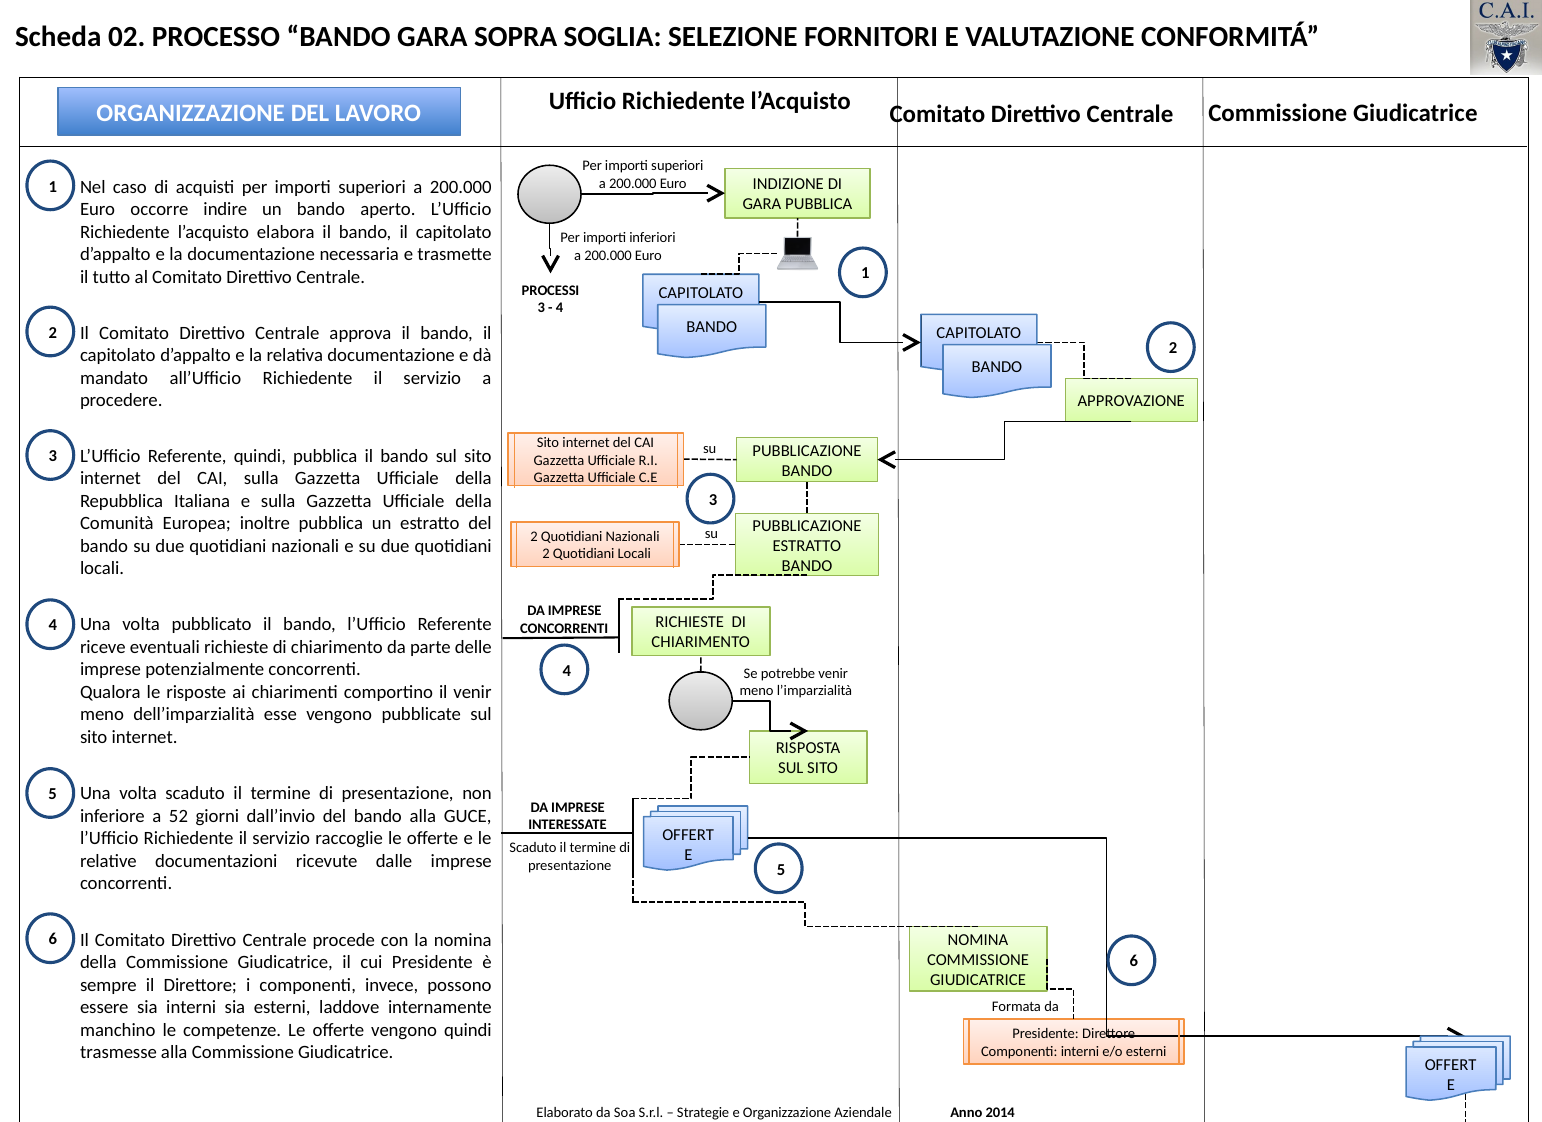

Scheda 02. PROCESSO “BANDO GARA SOPRA SOGLIA: SELEZIONE FORNITORI E VALUTAZIONE CONFORMITÁ”
# Ufficio Richiedente l’Acquisto
Commissione Giudicatrice
Comitato Direttivo Centrale
ORGANIZZAZIONE DEL LAVORO
Per importi superiori
a 200.000 Euro
1
Nel caso di acquisti per importi superiori a 200.000 Euro occorre indire un bando aperto. L’Ufficio Richiedente l’acquisto elabora il bando, il capitolato d’appalto e la documentazione necessaria e trasmette il tutto al Comitato Direttivo Centrale.
INDIZIONE DI GARA PUBBLICA
Per importi inferiori
a 200.000 Euro
1
PROCESSI
3 - 4
CAPITOLATO.
BANDO
2
Il Comitato Direttivo Centrale approva il bando, il capitolato d’appalto e la relativa documentazione e dà mandato all’Ufficio Richiedente il servizio a procedere.
CAPITOLATO.
2
BANDO
APPROVAZIONE
3
su
Sito internet del CAI
Gazzetta Ufficiale R.I.
Gazzetta Ufficiale C.E
L’Ufficio Referente, quindi, pubblica il bando sul sito internet del CAI, sulla Gazzetta Ufficiale della Repubblica Italiana e sulla Gazzetta Ufficiale della Comunità Europea; inoltre pubblica un estratto del bando su due quotidiani nazionali e su due quotidiani locali.
PUBBLICAZIONE BANDO
3
PUBBLICAZIONE ESTRATTO BANDO
su
2 Quotidiani Nazionali
 2 Quotidiani Locali
DA IMPRESE CONCORRENTI
4
Una volta pubblicato il bando, l’Ufficio Referente riceve eventuali richieste di chiarimento da parte delle imprese potenzialmente concorrenti.
Qualora le risposte ai chiarimenti comportino il venir meno dell’imparzialità esse vengono pubblicate sul sito internet.
RICHIESTE DI CHIARIMENTO
4
Se potrebbe venir meno l’imparzialità
RISPOSTA SUL SITO
5
Una volta scaduto il termine di presentazione, non inferiore a 52 giorni dall’invio del bando alla GUCE, l’Ufficio Richiedente il servizio raccoglie le offerte e le relative documentazioni ricevute dalle imprese concorrenti.
DA IMPRESE INTERESSATE
OFFERTE
Scaduto il termine di presentazione
5
6
Il Comitato Direttivo Centrale procede con la nomina della Commissione Giudicatrice, il cui Presidente è sempre il Direttore; i componenti, invece, possono essere sia interni sia esterni, laddove internamente manchino le competenze. Le offerte vengono quindi trasmesse alla Commissione Giudicatrice.
NOMINA COMMISSIONE GIUDICATRICE
6
Formata da
Presidente: Direttore
Componenti: interni e/o esterni
OFFERTE
Elaborato da Soa S.r.l. – Strategie e Organizzazione Aziendale Anno 2014